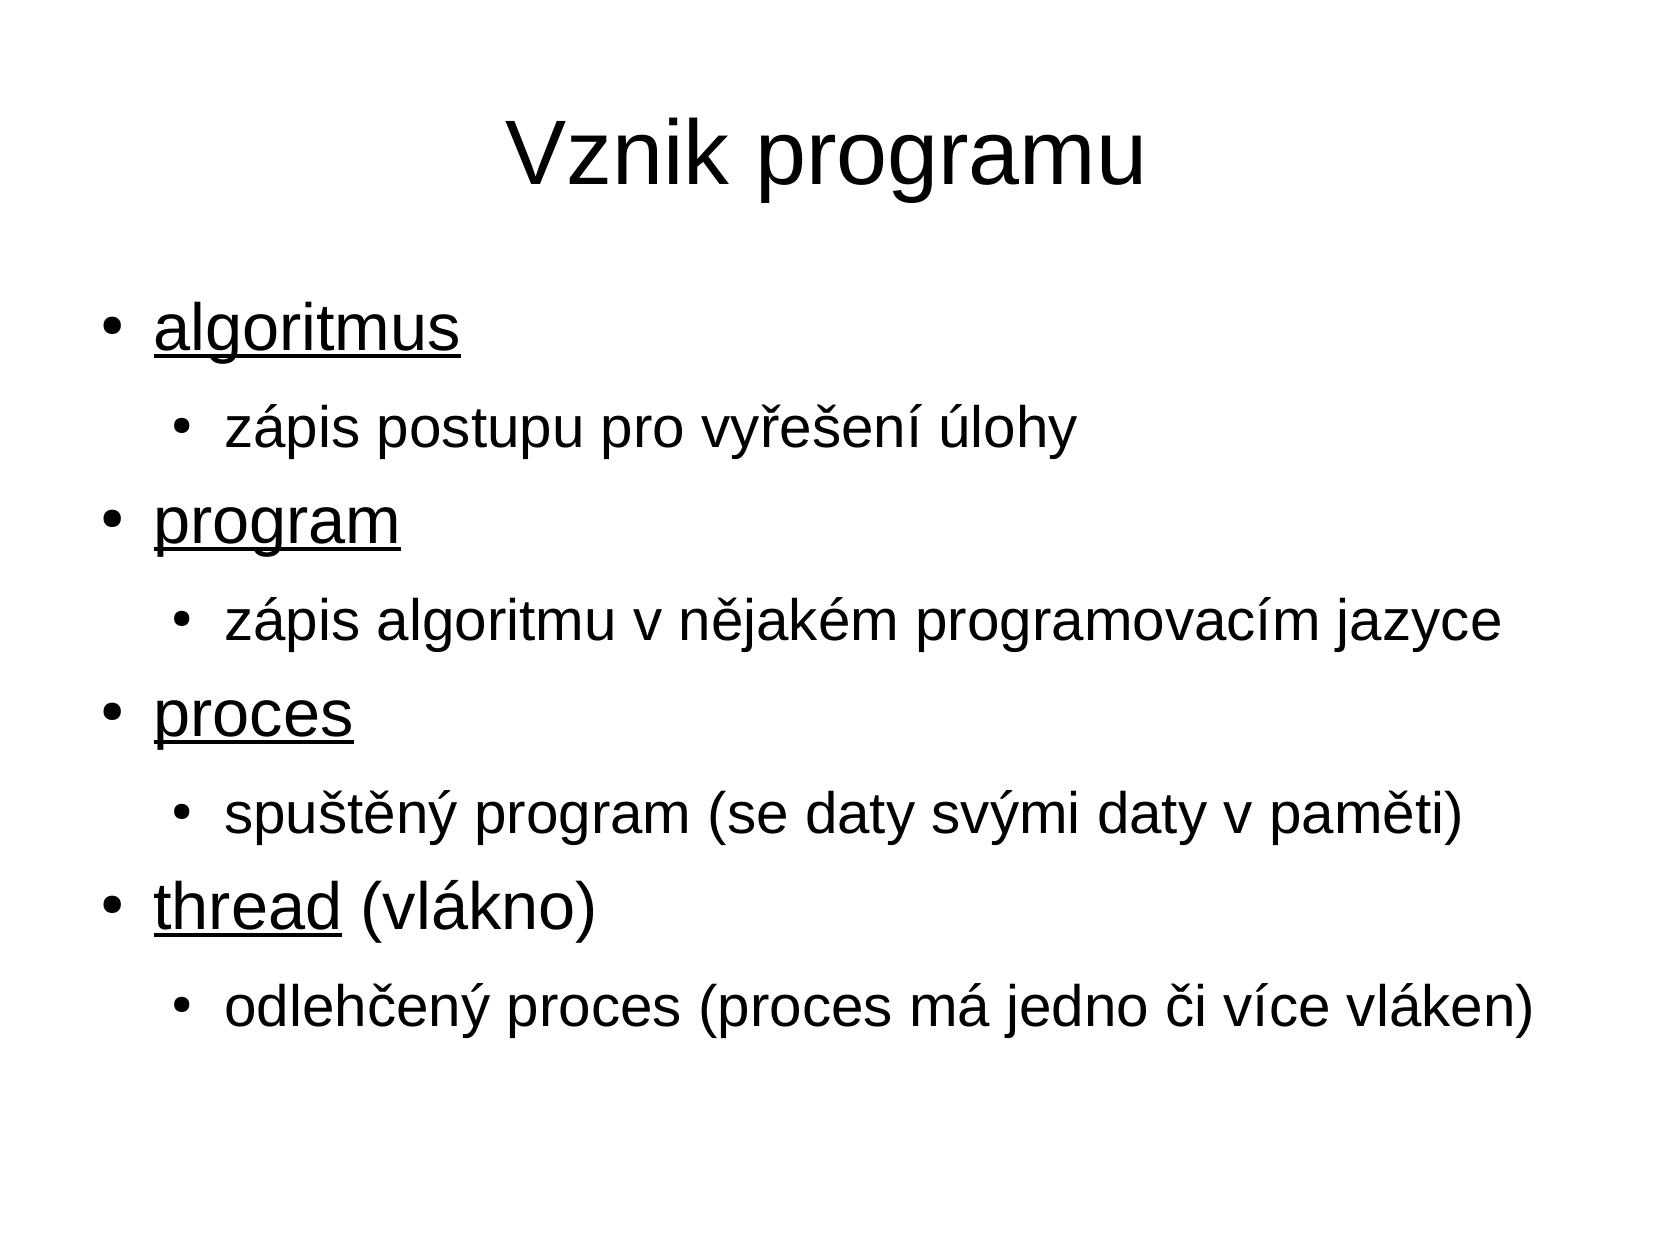

# Vznik programu
algoritmus
zápis postupu pro vyřešení úlohy
program
zápis algoritmu v nějakém programovacím jazyce
proces
spuštěný program (se daty svými daty v paměti)
thread (vlákno)
odlehčený proces (proces má jedno či více vláken)